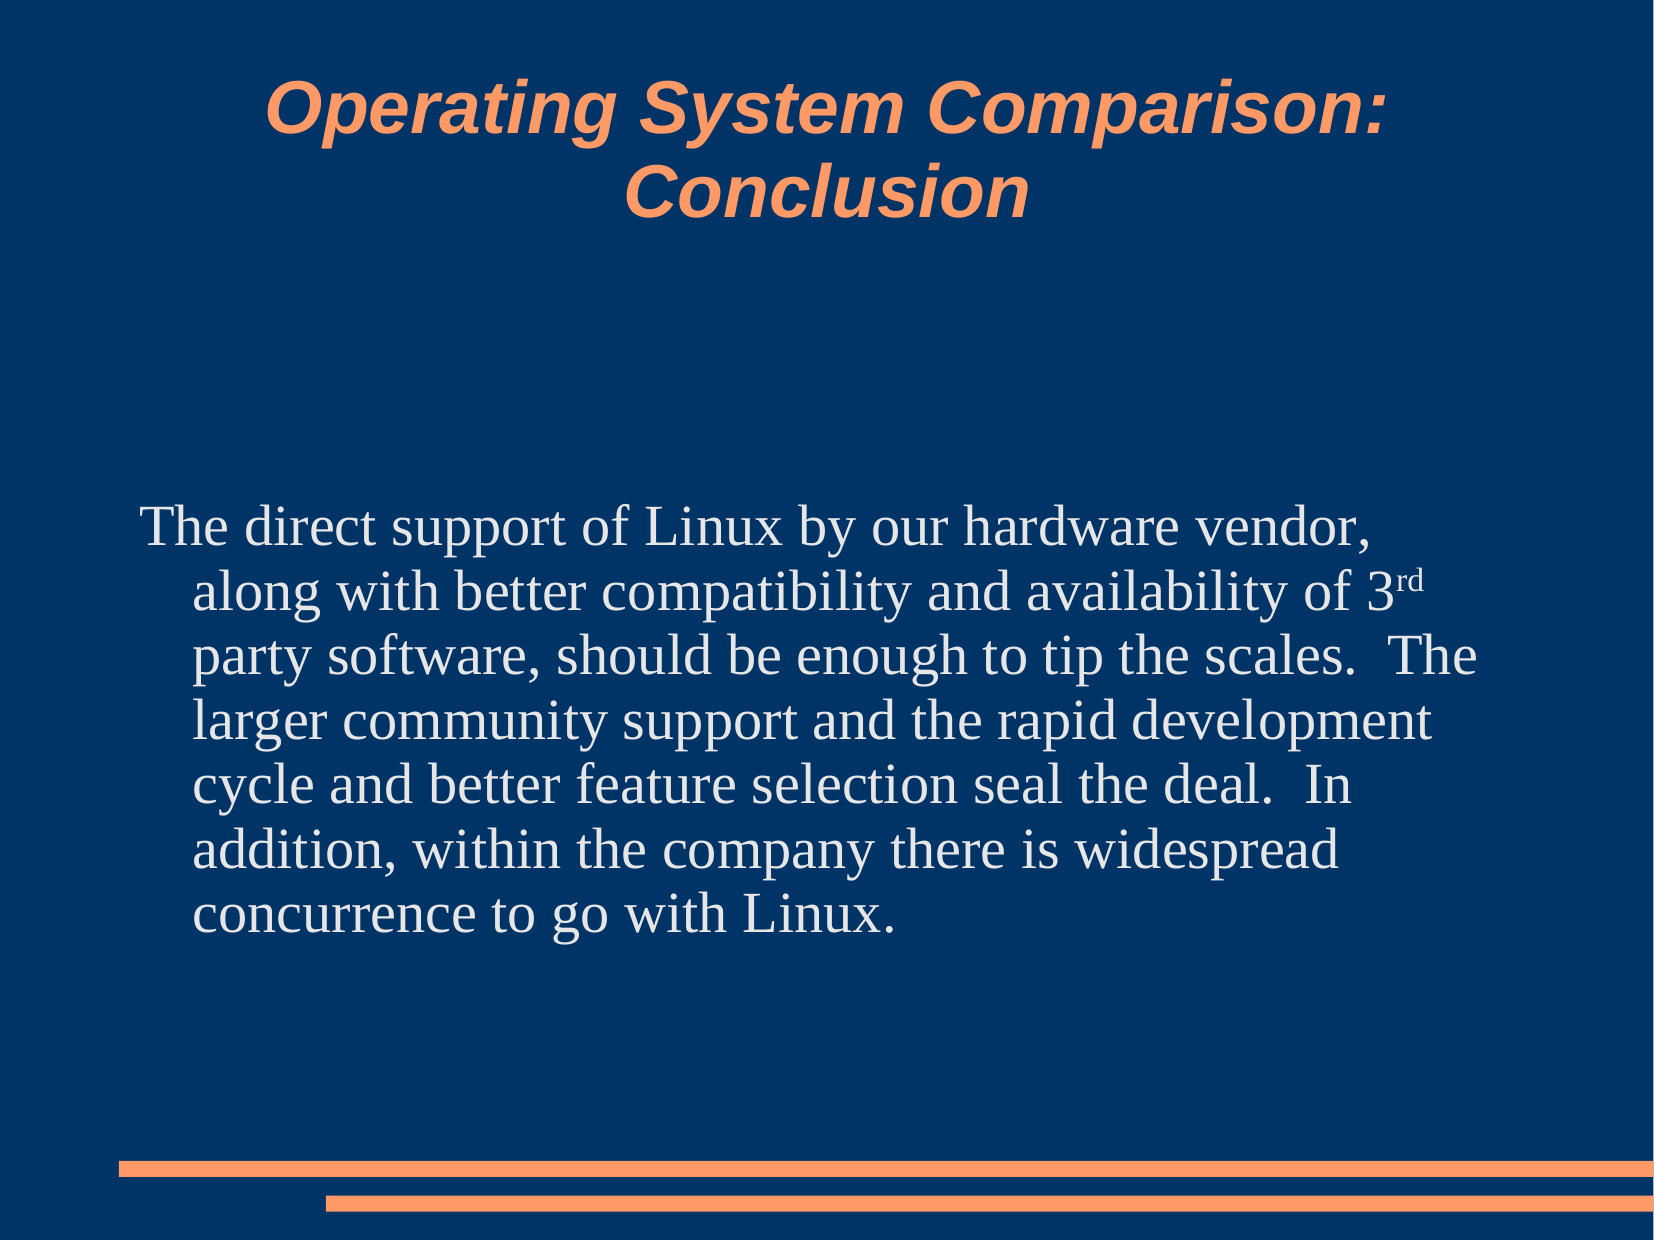

# Operating System Comparison: Conclusion
The direct support of Linux by our hardware vendor, along with better compatibility and availability of 3rd party software, should be enough to tip the scales. The larger community support and the rapid development cycle and better feature selection seal the deal. In addition, within the company there is widespread concurrence to go with Linux.